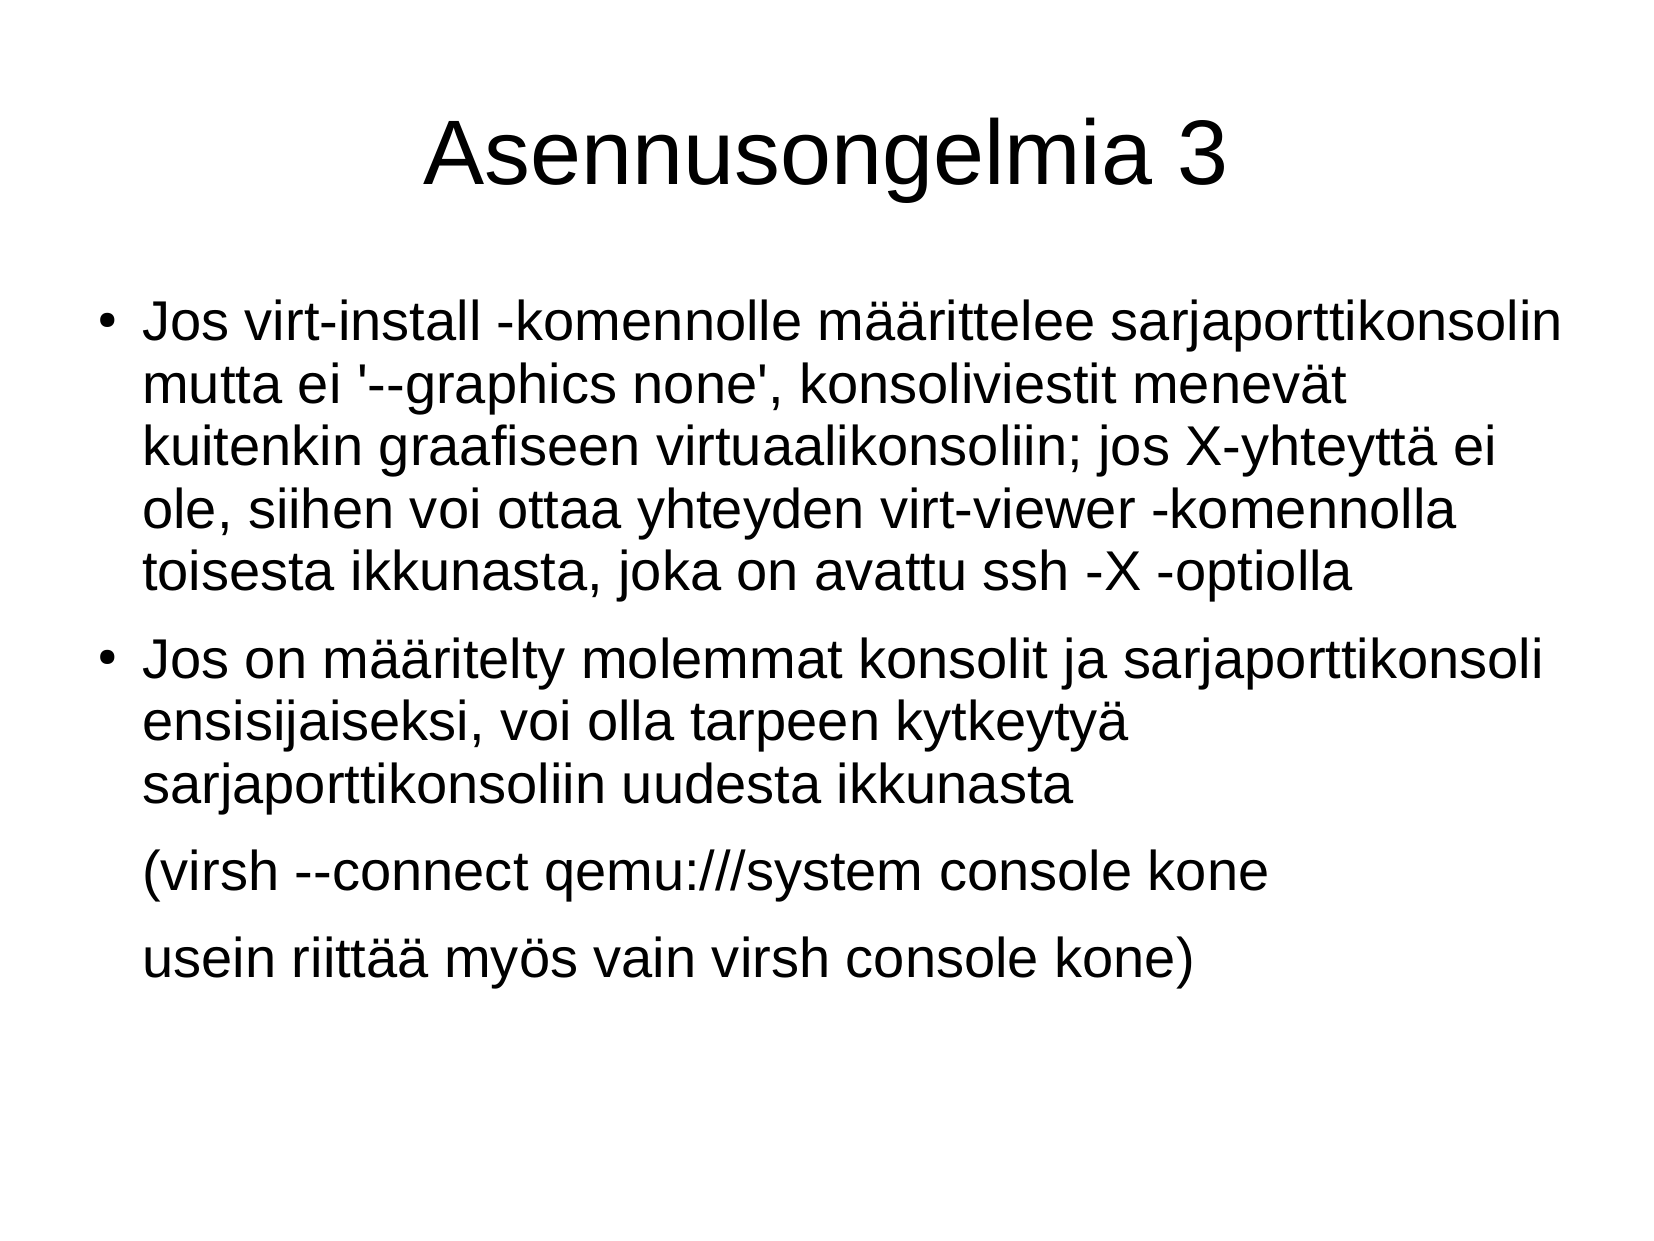

# Asennusongelmia 3
Jos virt-install -komennolle määrittelee sarjaporttikonsolin mutta ei '--graphics none', konsoliviestit menevät kuitenkin graafiseen virtuaalikonsoliin; jos X-yhteyttä ei ole, siihen voi ottaa yhteyden virt-viewer -komennolla toisesta ikkunasta, joka on avattu ssh -X -optiolla
Jos on määritelty molemmat konsolit ja sarjaporttikonsoli ensisijaiseksi, voi olla tarpeen kytkeytyä sarjaporttikonsoliin uudesta ikkunasta
(virsh --connect qemu:///system console kone
usein riittää myös vain virsh console kone)